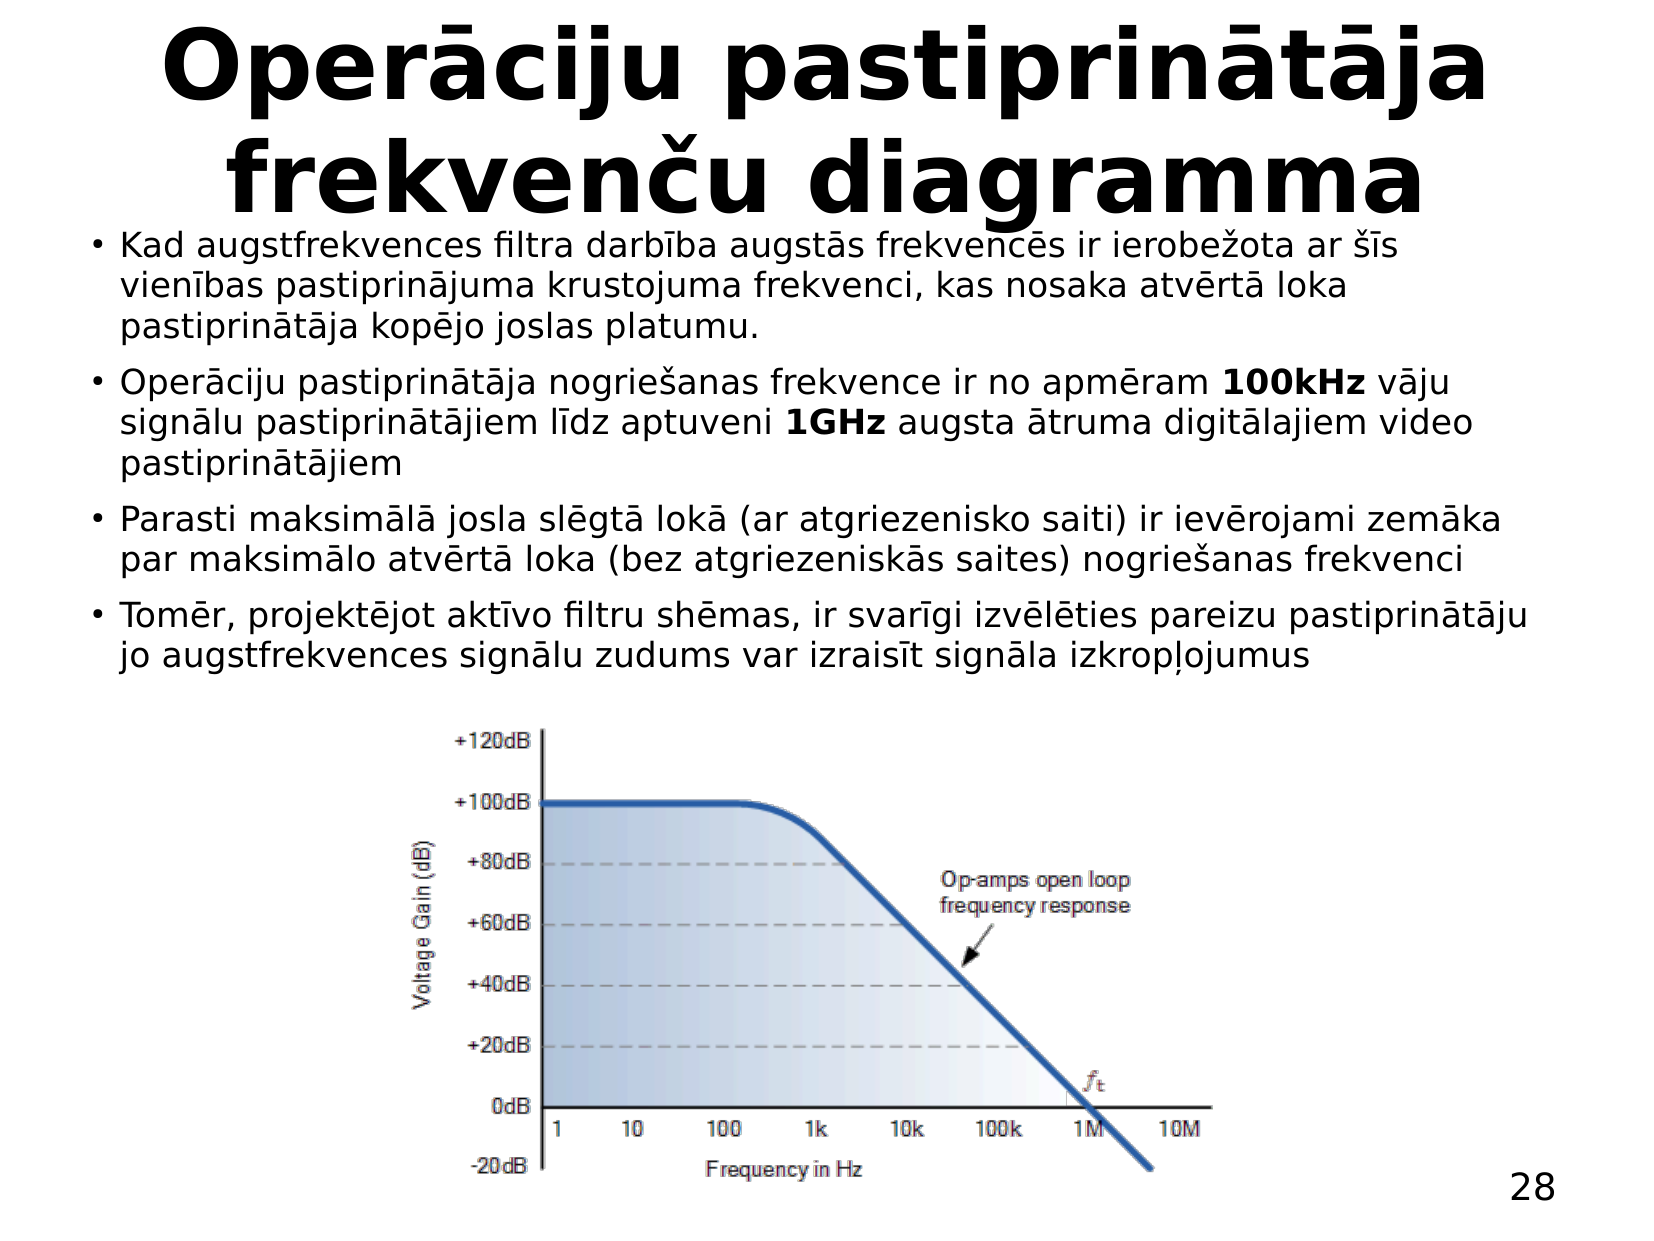

# Operāciju pastiprinātāja frekvenču diagramma
Kad augstfrekvences filtra darbība augstās frekvencēs ir ierobežota ar šīs vienības pastiprinājuma krustojuma frekvenci, kas nosaka atvērtā loka pastiprinātāja kopējo joslas platumu.
Operāciju pastiprinātāja nogriešanas frekvence ir no apmēram 100kHz vāju signālu pastiprinātājiem līdz aptuveni 1GHz augsta ātruma digitālajiem video pastiprinātājiem
Parasti maksimālā josla slēgtā lokā (ar atgriezenisko saiti) ir ievērojami zemāka par maksimālo atvērtā loka (bez atgriezeniskās saites) nogriešanas frekvenci
Tomēr, projektējot aktīvo filtru shēmas, ir svarīgi izvēlēties pareizu pastiprinātāju jo augstfrekvences signālu zudums var izraisīt signāla izkropļojumus